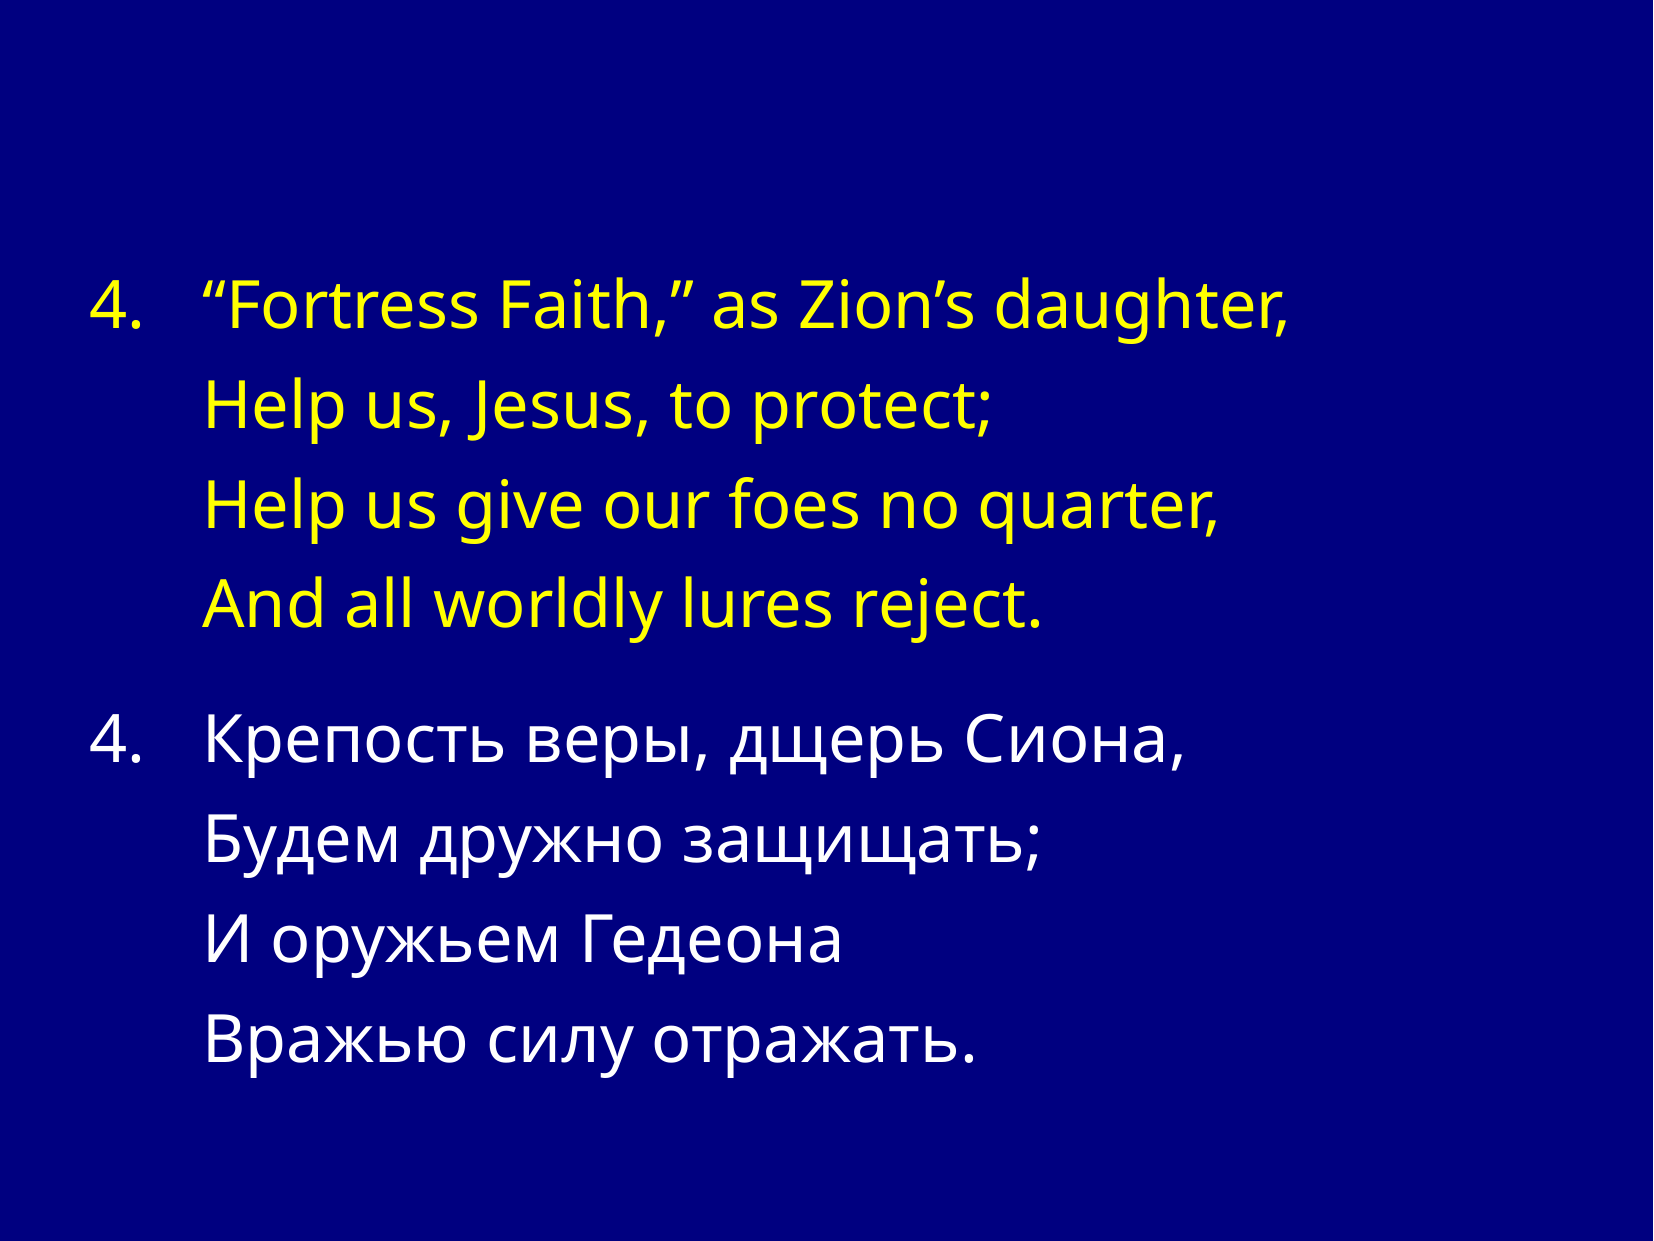

4.	“Fortress Faith,” as Zion’s daughter,
	Help us, Jesus, to protect;
	Help us give our foes no quarter,
	And all worldly lures reject.
4.	Крепость веры, дщерь Сиона,
	Будем дружно защищать;
	И оружьем Гедеона
	Вражью силу отражать.